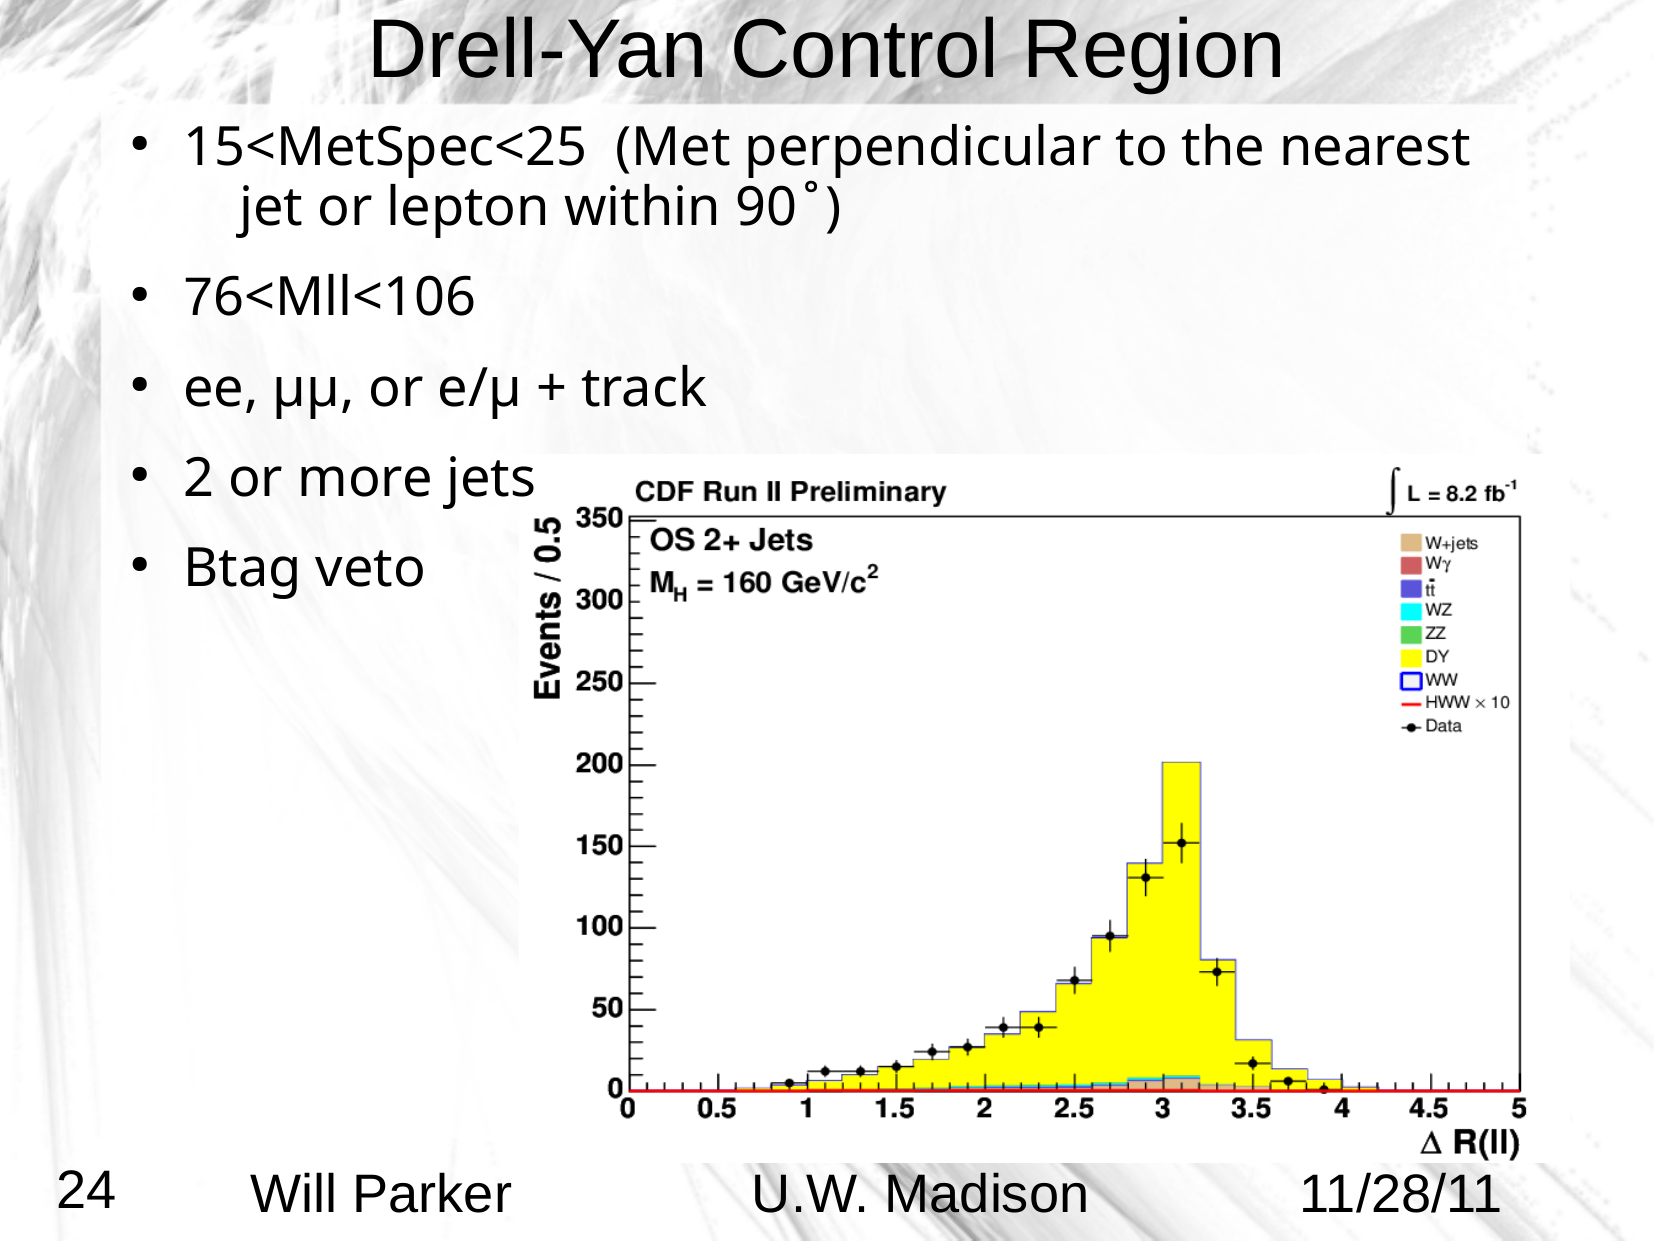

# Drell-Yan Control Region
15<MetSpec<25 (Met perpendicular to the nearest jet or lepton within 90 ̊ )
76<Mll<106
ee, μμ, or e/μ + track
2 or more jets
Btag veto
24
 Will Parker U.W. Madison 11/28/11